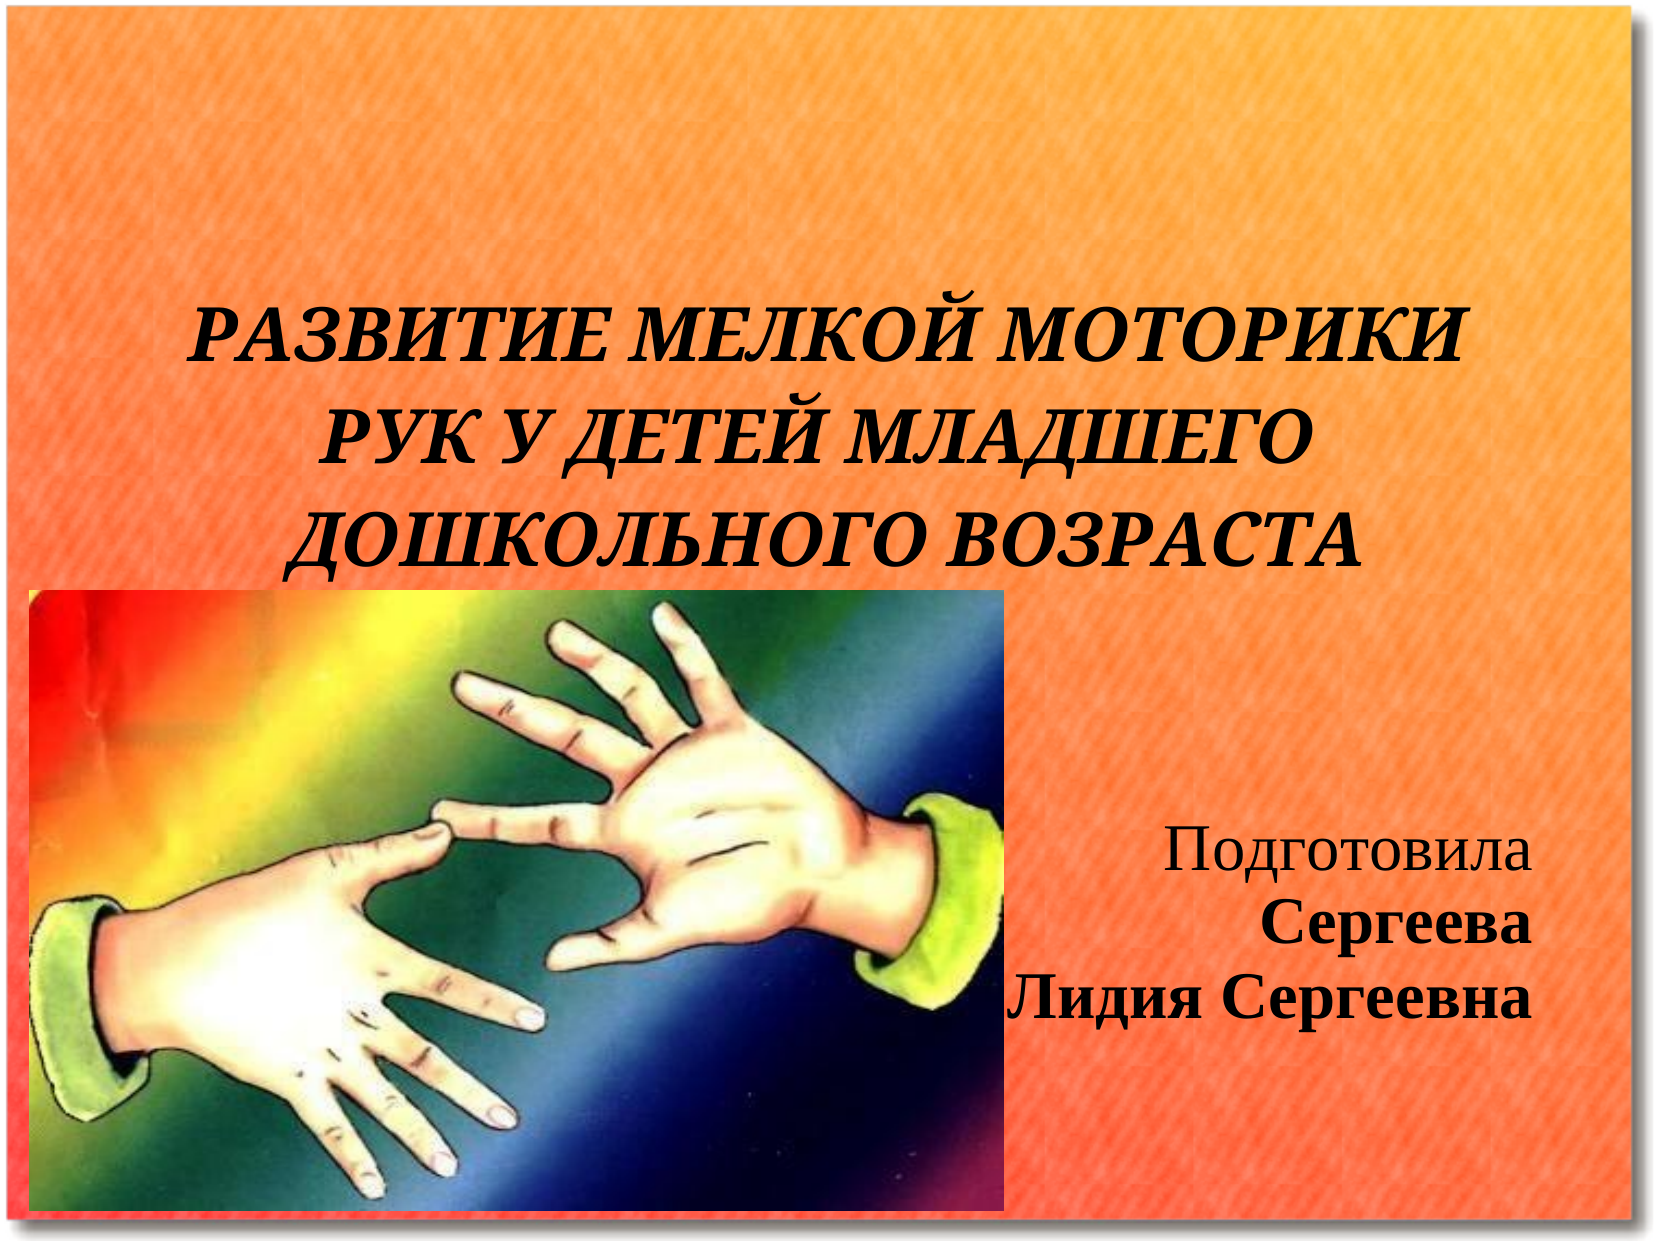

РАЗВИТИЕ МЕЛКОЙ МОТОРИКИ РУК У ДЕТЕЙ МЛАДШЕГО ДОШКОЛЬНОГО ВОЗРАСТА
Подготовила
Сергеева
Лидия Сергеевна